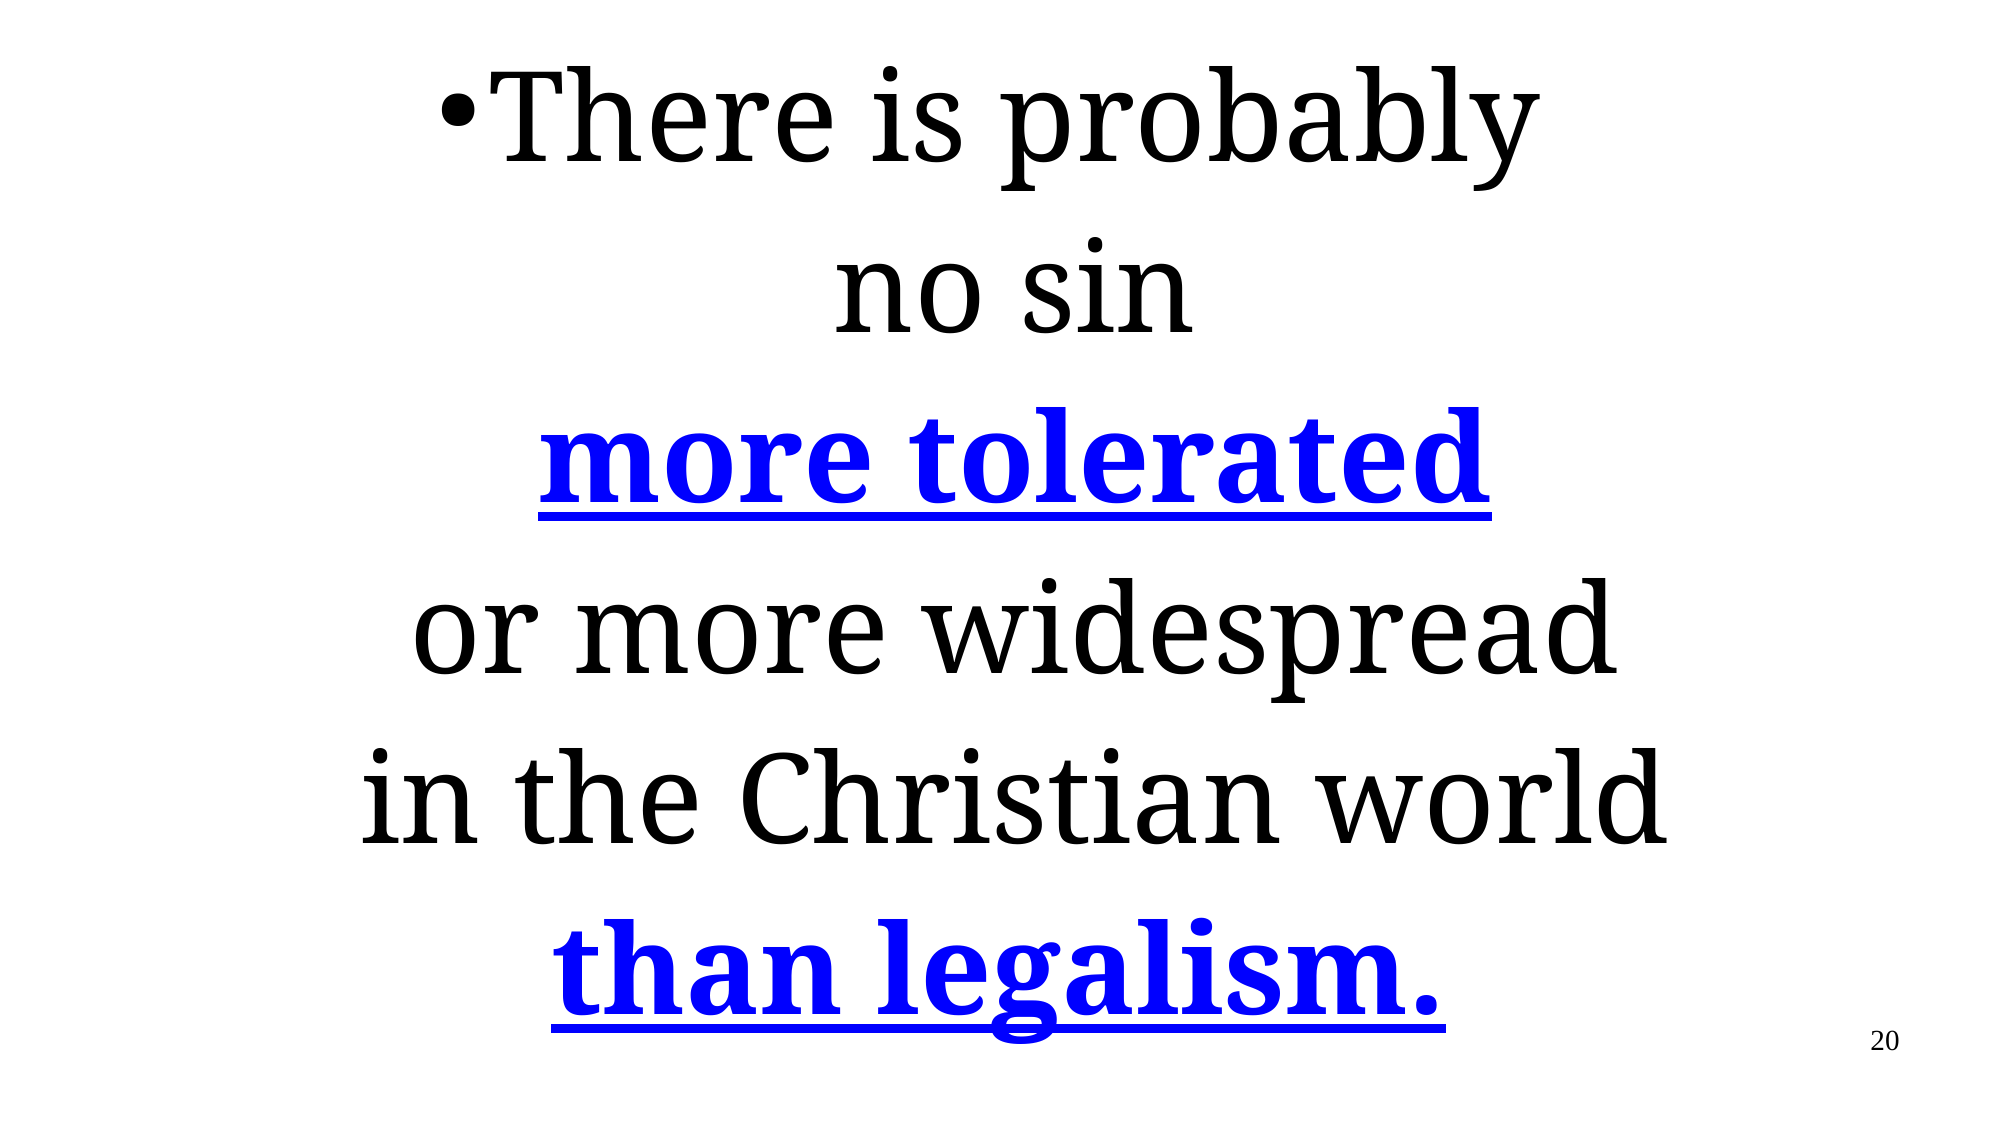

# There is probably no sin more tolerated or more widespread in the Christian world than legalism.
20